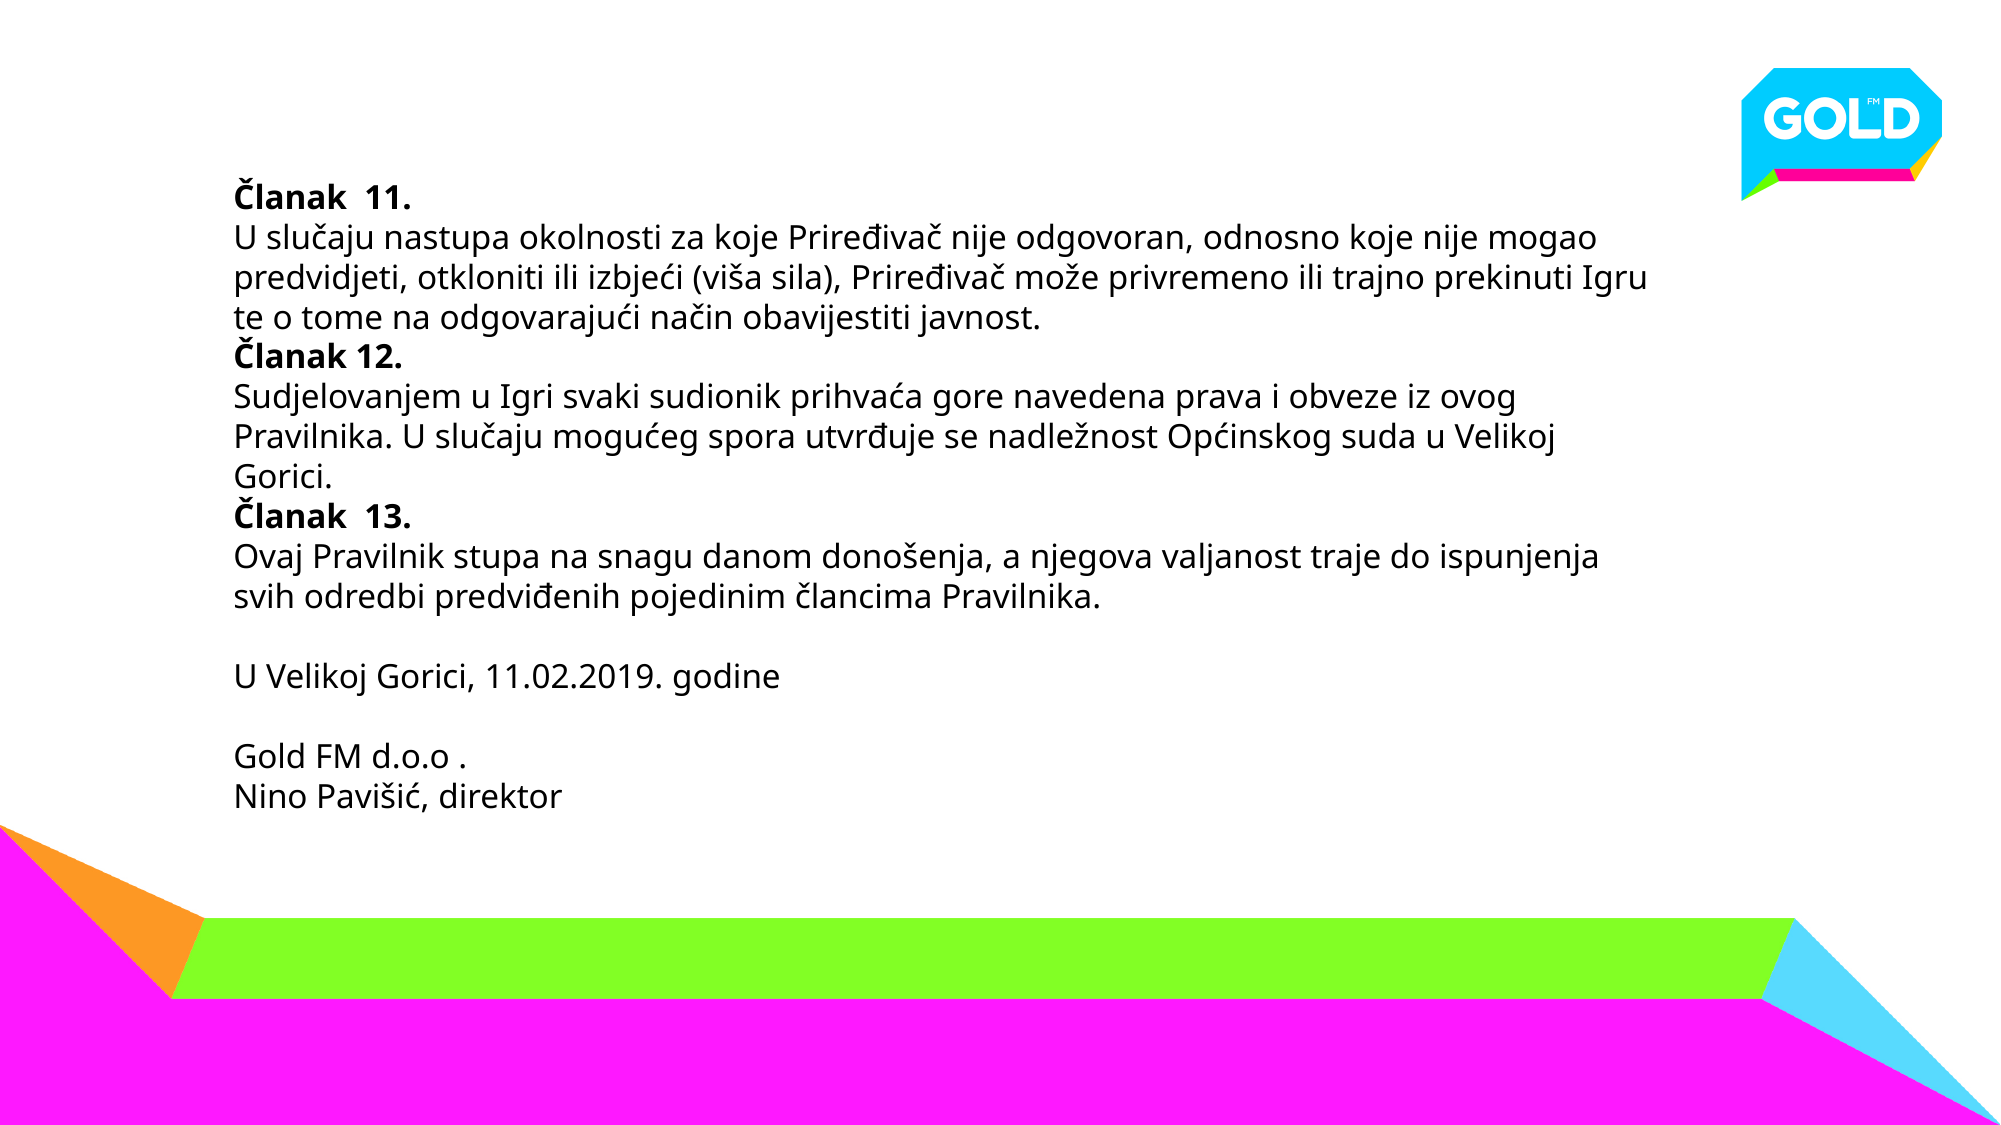

Članak 11.
U slučaju nastupa okolnosti za koje Priređivač nije odgovoran, odnosno koje nije mogao predvidjeti, otkloniti ili izbjeći (viša sila), Priređivač može privremeno ili trajno prekinuti Igru te o tome na odgovarajući način obavijestiti javnost.
Članak 12.
Sudjelovanjem u Igri svaki sudionik prihvaća gore navedena prava i obveze iz ovog Pravilnika. U slučaju mogućeg spora utvrđuje se nadležnost Općinskog suda u Velikoj Gorici.
Članak 13.
Ovaj Pravilnik stupa na snagu danom donošenja, a njegova valjanost traje do ispunjenja svih odredbi predviđenih pojedinim člancima Pravilnika.
U Velikoj Gorici, 11.02.2019. godine
Gold FM d.o.o .
Nino Pavišić, direktor